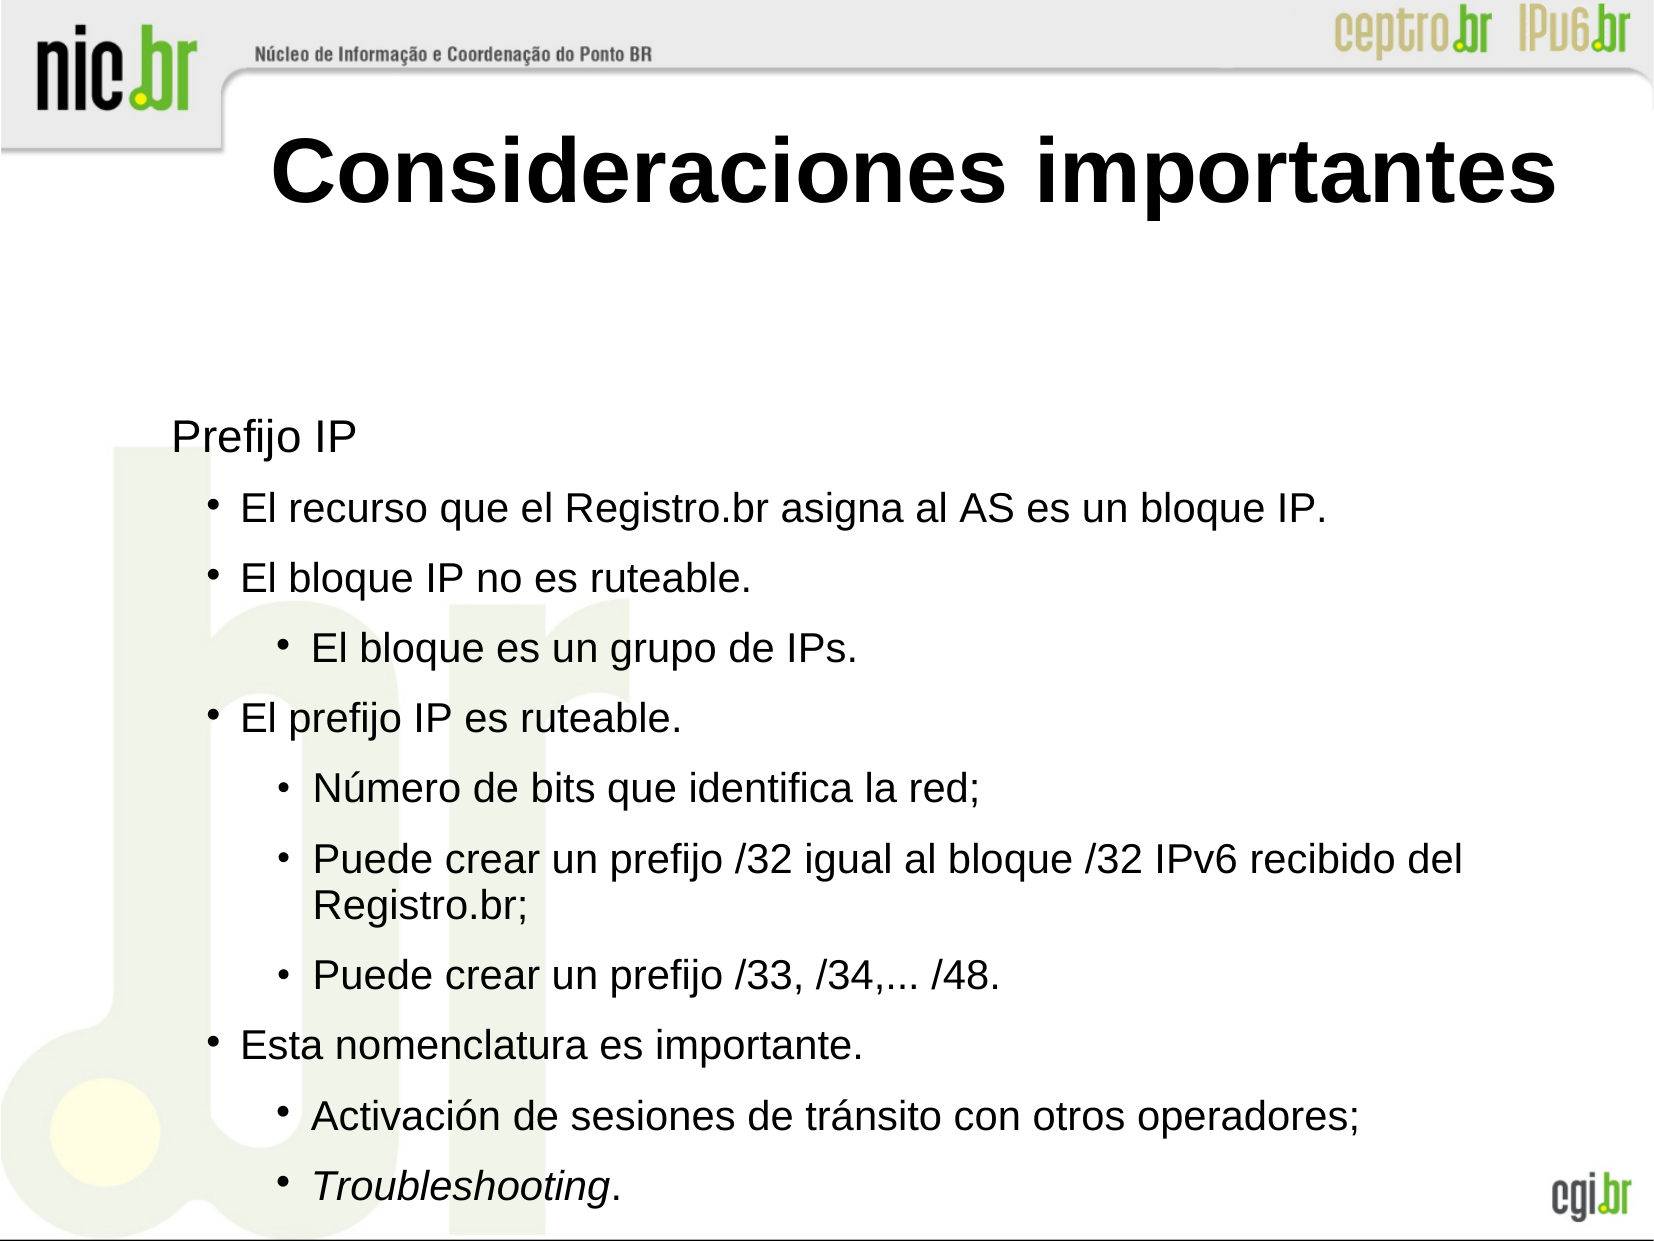

Consideraciones importantes
Prefijo IP
El recurso que el Registro.br asigna al AS es un bloque IP.
El bloque IP no es ruteable.
El bloque es un grupo de IPs.
El prefijo IP es ruteable.
Número de bits que identifica la red;
Puede crear un prefijo /32 igual al bloque /32 IPv6 recibido del Registro.br;
Puede crear un prefijo /33, /34,... /48.
Esta nomenclatura es importante.
Activación de sesiones de tránsito con otros operadores;
Troubleshooting.